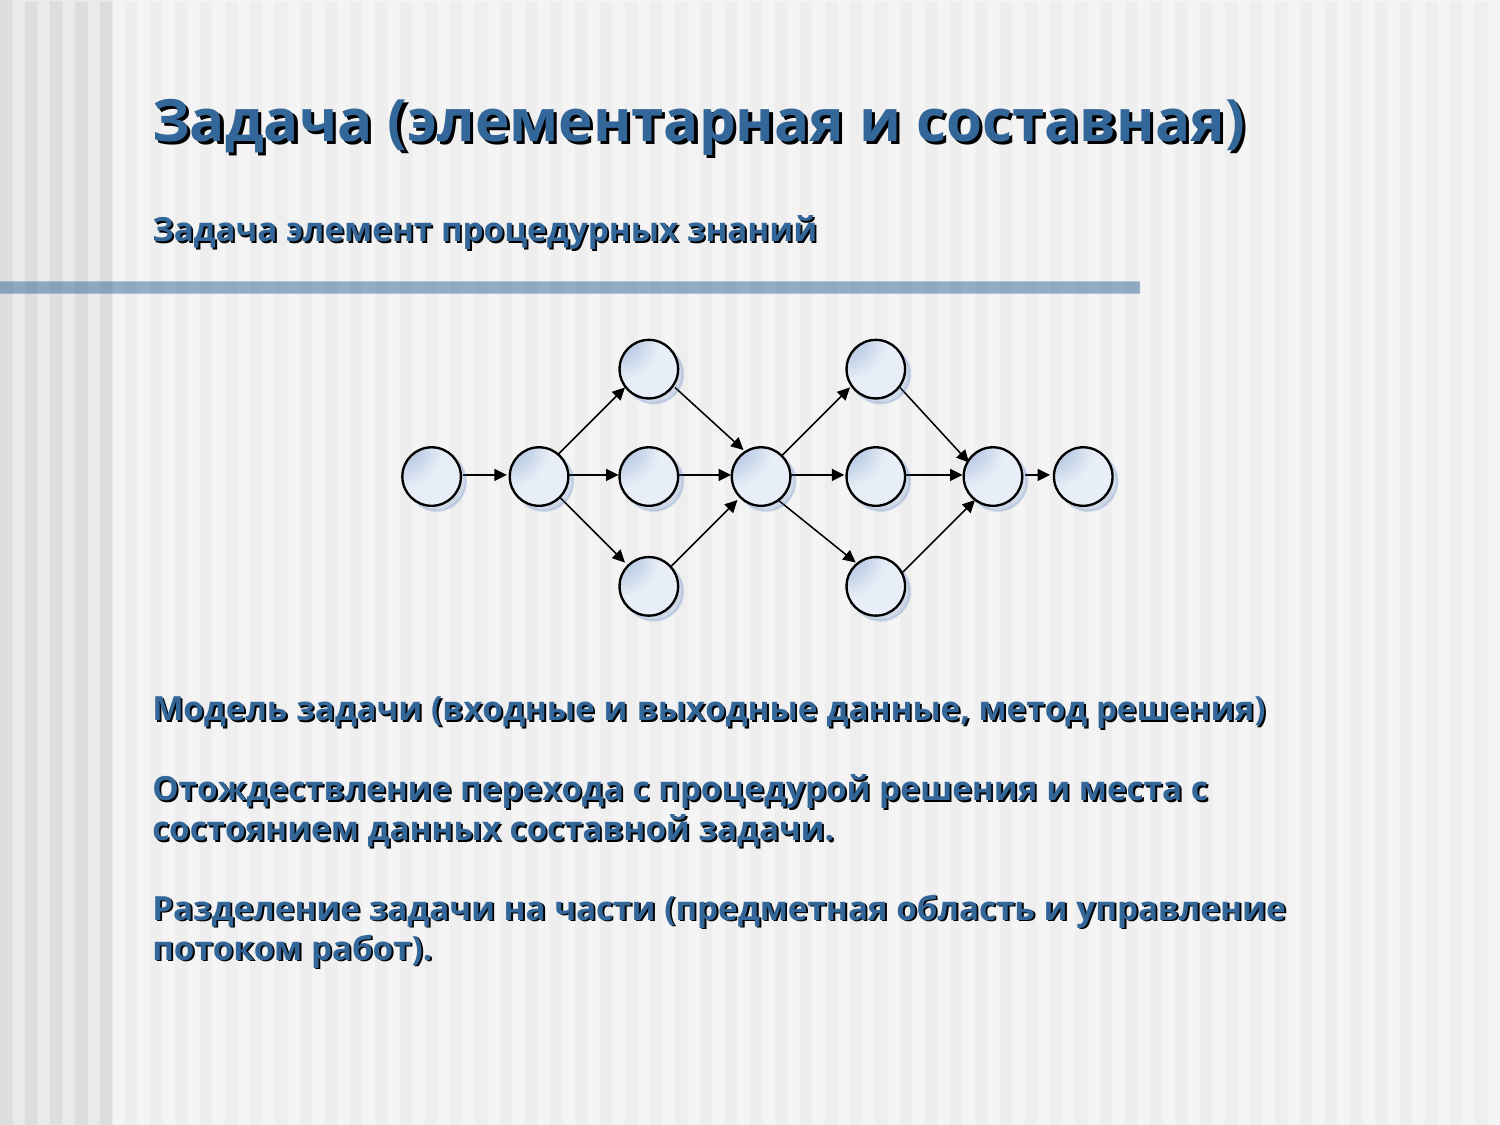

Задача (элементарная и составная)
Задача элемент процедурных знаний
Модель задачи (входные и выходные данные, метод решения)
Отождествление перехода с процедурой решения и места с состоянием данных составной задачи.
Разделение задачи на части (предметная область и управление потоком работ).